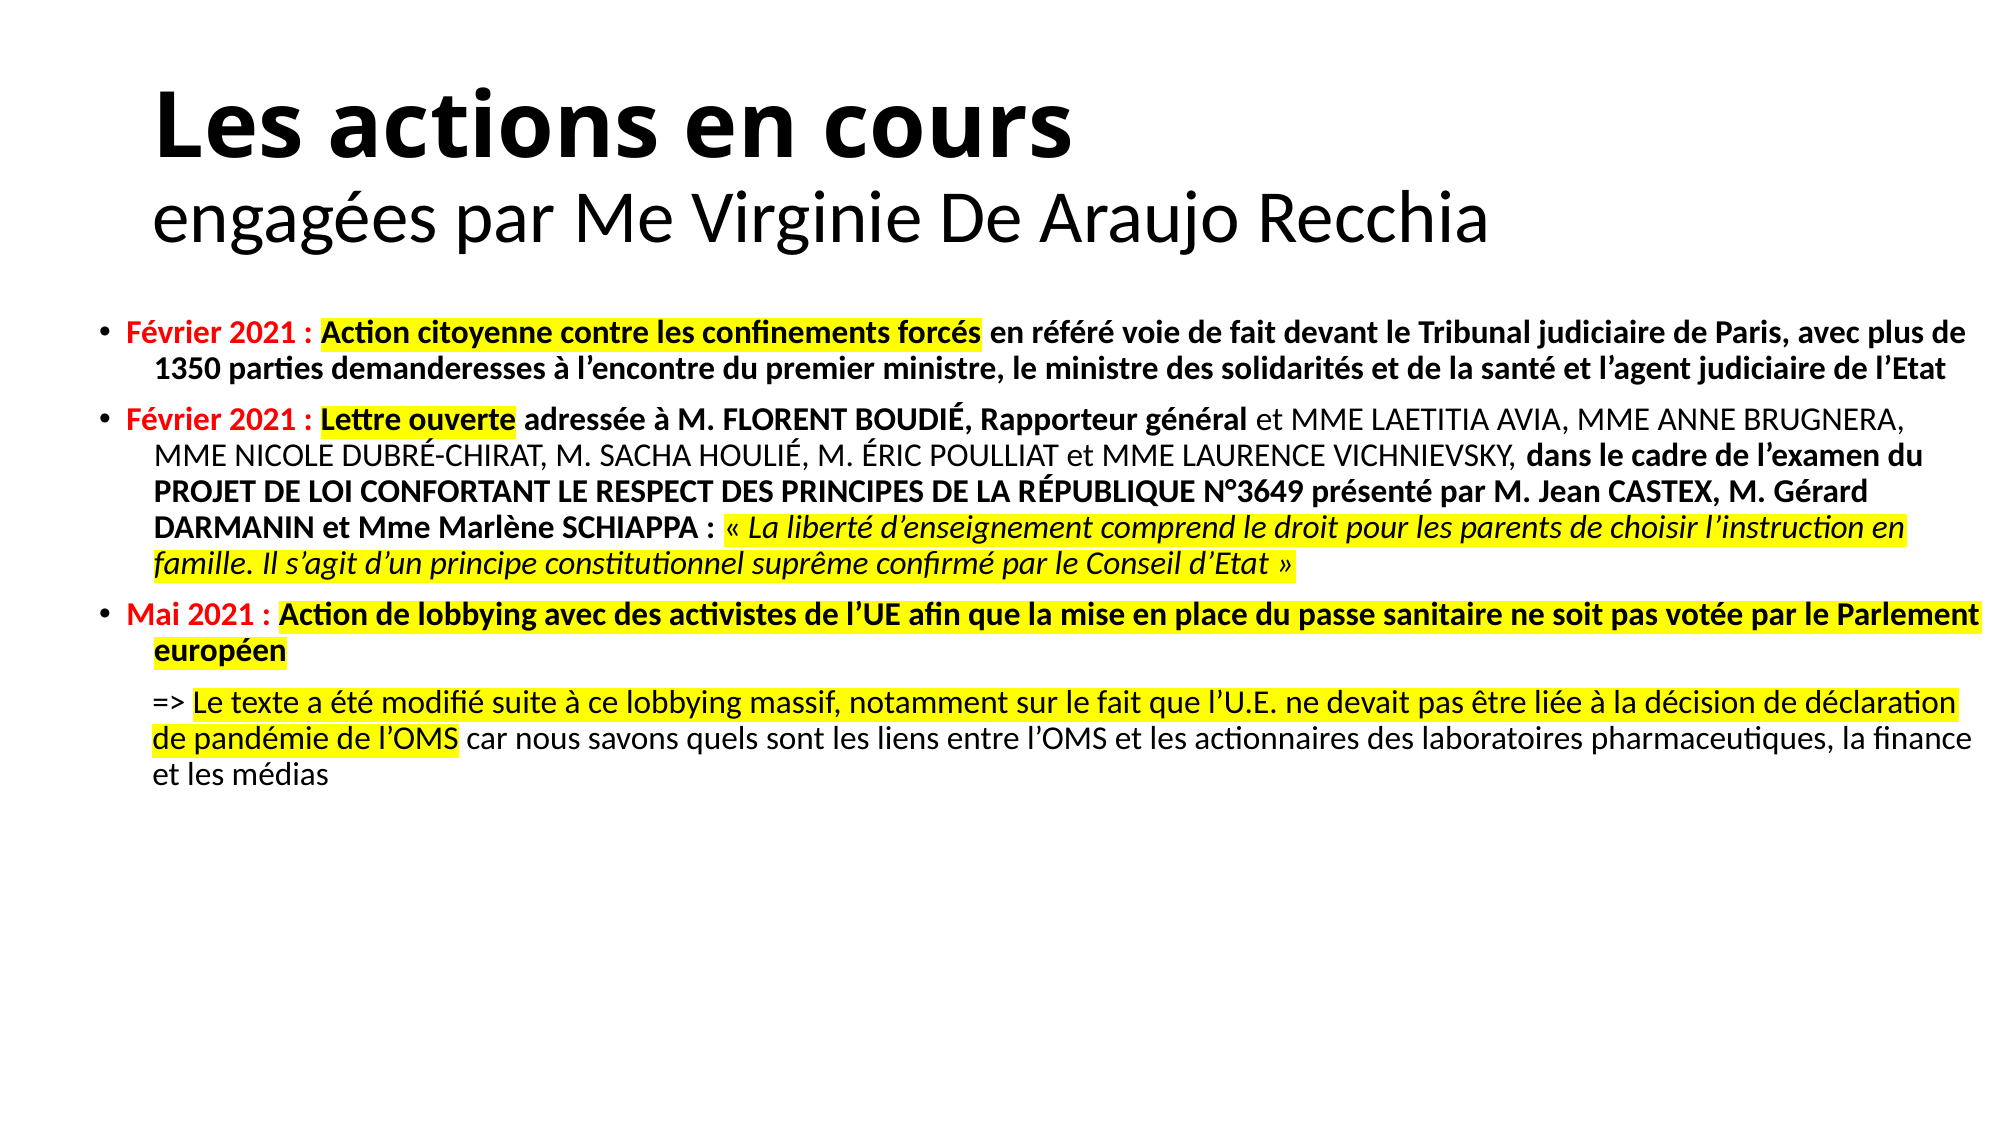

# Les actions en cours engagées par Me Virginie De Araujo Recchia
Février 2021 : Action citoyenne contre les confinements forcés en référé voie de fait devant le Tribunal judiciaire de Paris, avec plus de 1350 parties demanderesses à l’encontre du premier ministre, le ministre des solidarités et de la santé et l’agent judiciaire de l’Etat
Février 2021 : Lettre ouverte adressée à M. FLORENT BOUDIÉ, Rapporteur général et MME LAETITIA AVIA, MME ANNE BRUGNERA, MME NICOLE DUBRÉ-CHIRAT, M. SACHA HOULIÉ, M. ÉRIC POULLIAT et MME LAURENCE VICHNIEVSKY, dans le cadre de l’examen du PROJET DE LOI CONFORTANT LE RESPECT DES PRINCIPES DE LA RÉPUBLIQUE N°3649 présenté par M. Jean CASTEX, M. Gérard DARMANIN et Mme Marlène SCHIAPPA : « La liberté d’enseignement comprend le droit pour les parents de choisir l’instruction en famille. Il s’agit d’un principe constitutionnel suprême confirmé par le Conseil d’Etat »
Mai 2021 : Action de lobbying avec des activistes de l’UE afin que la mise en place du passe sanitaire ne soit pas votée par le Parlement européen
=> Le texte a été modifié suite à ce lobbying massif, notamment sur le fait que l’U.E. ne devait pas être liée à la décision de déclaration de pandémie de l’OMS car nous savons quels sont les liens entre l’OMS et les actionnaires des laboratoires pharmaceutiques, la finance et les médias